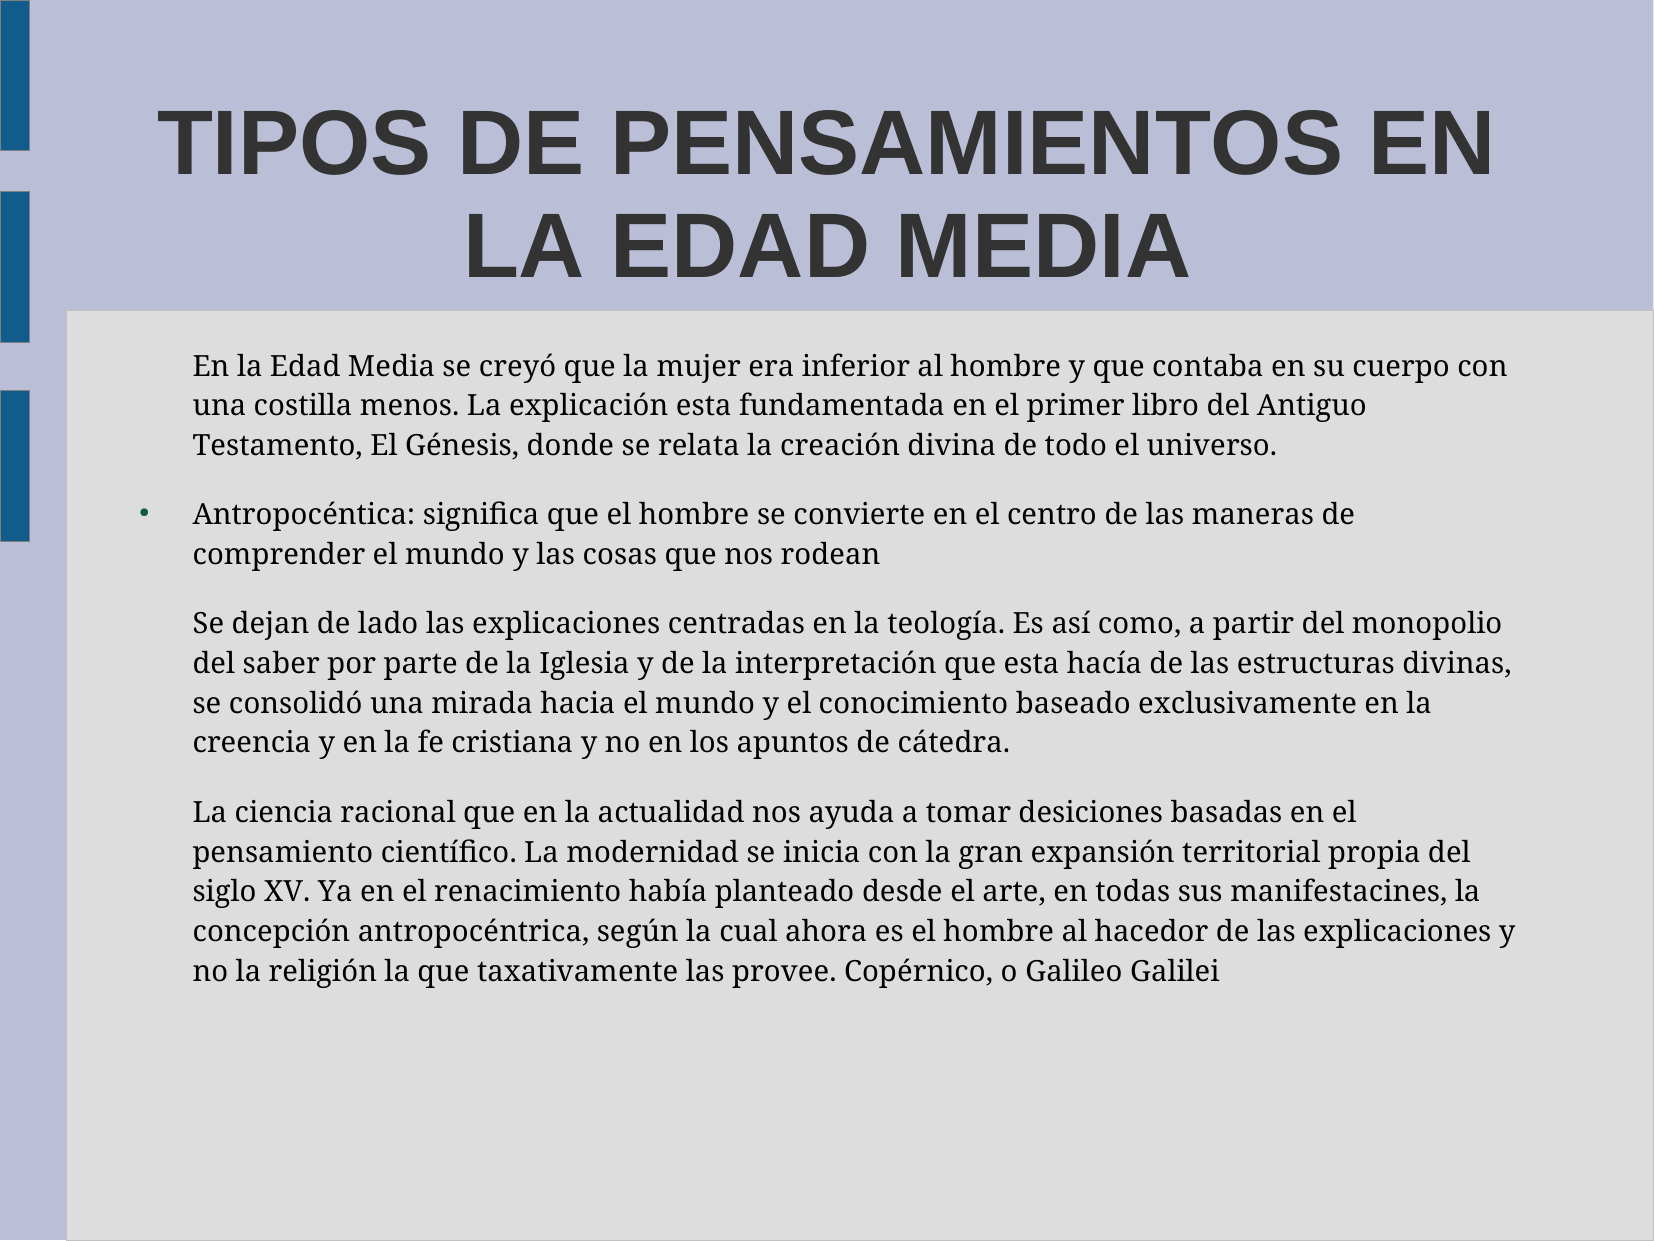

# TIPOS DE PENSAMIENTOS EN LA EDAD MEDIA
En la Edad Media se creyó que la mujer era inferior al hombre y que contaba en su cuerpo con una costilla menos. La explicación esta fundamentada en el primer libro del Antiguo Testamento, El Génesis, donde se relata la creación divina de todo el universo.
Antropocéntica: significa que el hombre se convierte en el centro de las maneras de comprender el mundo y las cosas que nos rodean
Se dejan de lado las explicaciones centradas en la teología. Es así como, a partir del monopolio del saber por parte de la Iglesia y de la interpretación que esta hacía de las estructuras divinas, se consolidó una mirada hacia el mundo y el conocimiento baseado exclusivamente en la creencia y en la fe cristiana y no en los apuntos de cátedra.
La ciencia racional que en la actualidad nos ayuda a tomar desiciones basadas en el pensamiento científico. La modernidad se inicia con la gran expansión territorial propia del siglo XV. Ya en el renacimiento había planteado desde el arte, en todas sus manifestacines, la concepción antropocéntrica, según la cual ahora es el hombre al hacedor de las explicaciones y no la religión la que taxativamente las provee. Copérnico, o Galileo Galilei